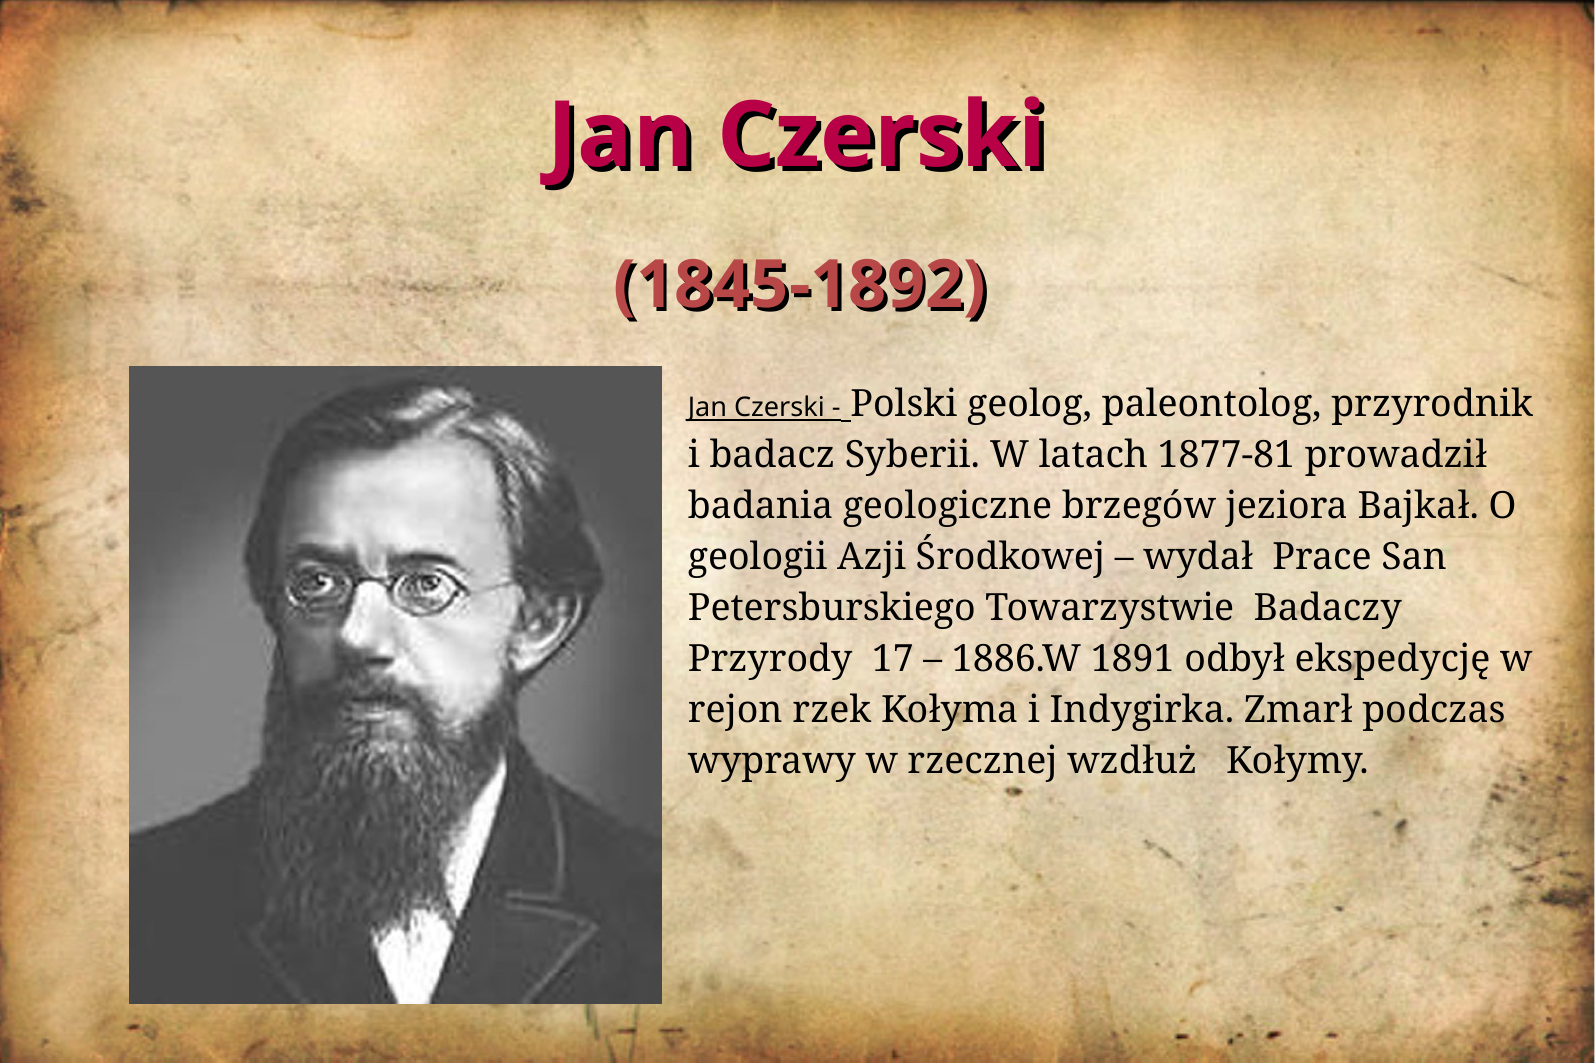

# Jan Czerski
(1845-1892)
Jan Czerski - Polski geolog, paleontolog, przyrodnik i badacz Syberii. W latach 1877-81 prowadził badania geologiczne brzegów jeziora Bajkał. O geologii Azji Środkowej – wydał Prace San Petersburskiego Towarzystwie Badaczy Przyrody 17 – 1886.W 1891 odbył ekspedycję w rejon rzek Kołyma i Indygirka. Zmarł podczas wyprawy w rzecznej wzdłuż Kołymy.